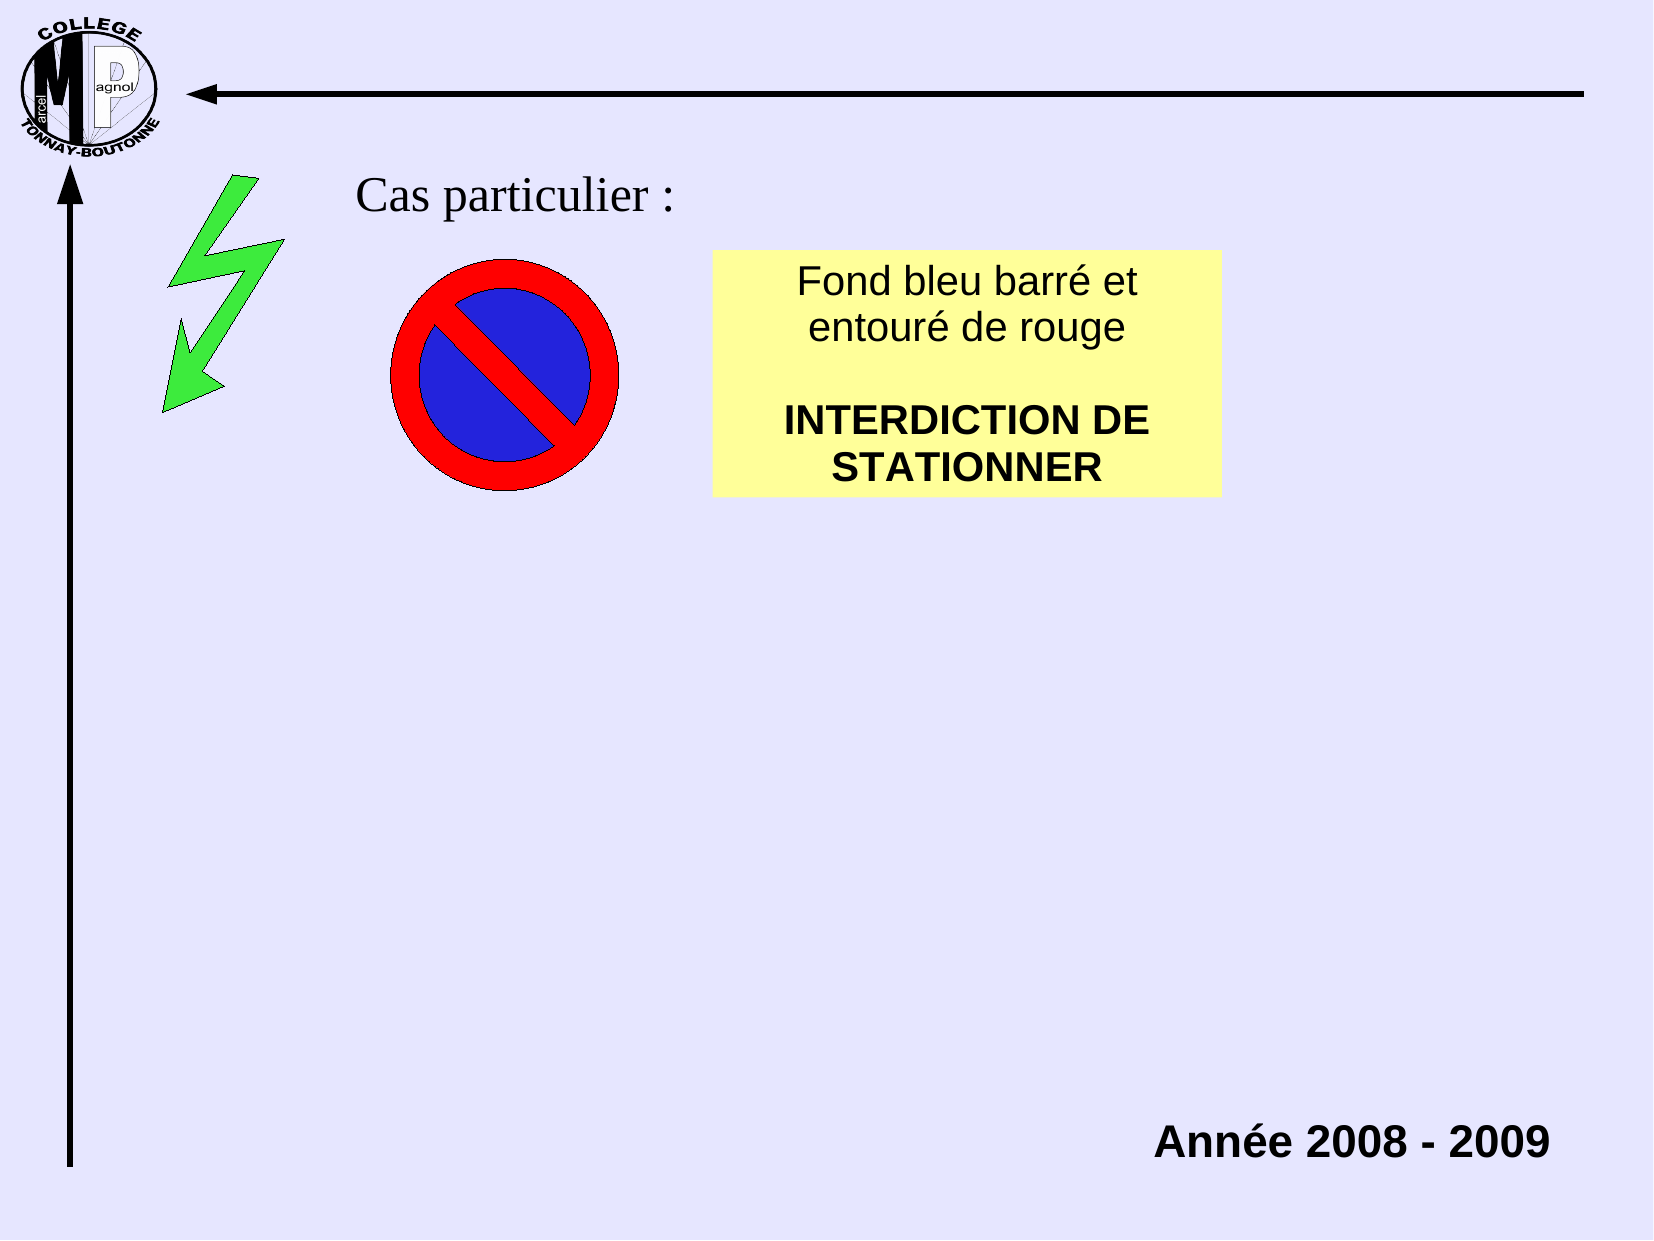

Année 2008 - 2009
Cas particulier :
Fond bleu barré et entouré de rouge
INTERDICTION DE STATIONNER